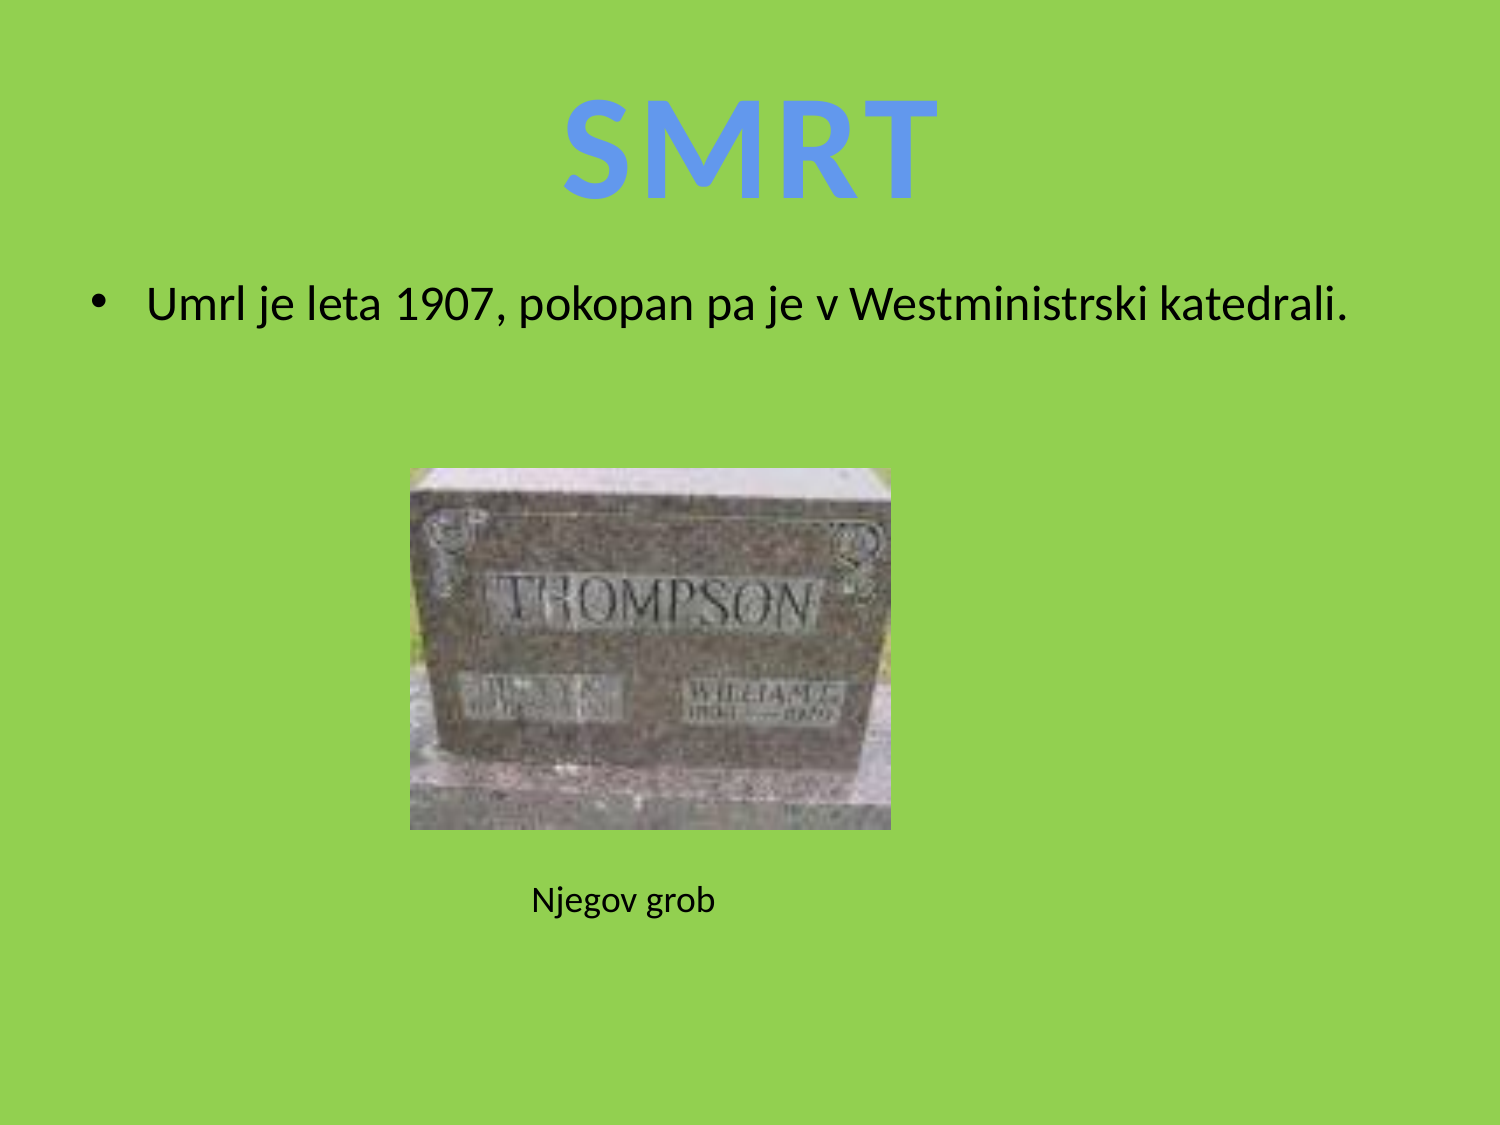

# SMRT
Umrl je leta 1907, pokopan pa je v Westministrski katedrali.
Njegov grob